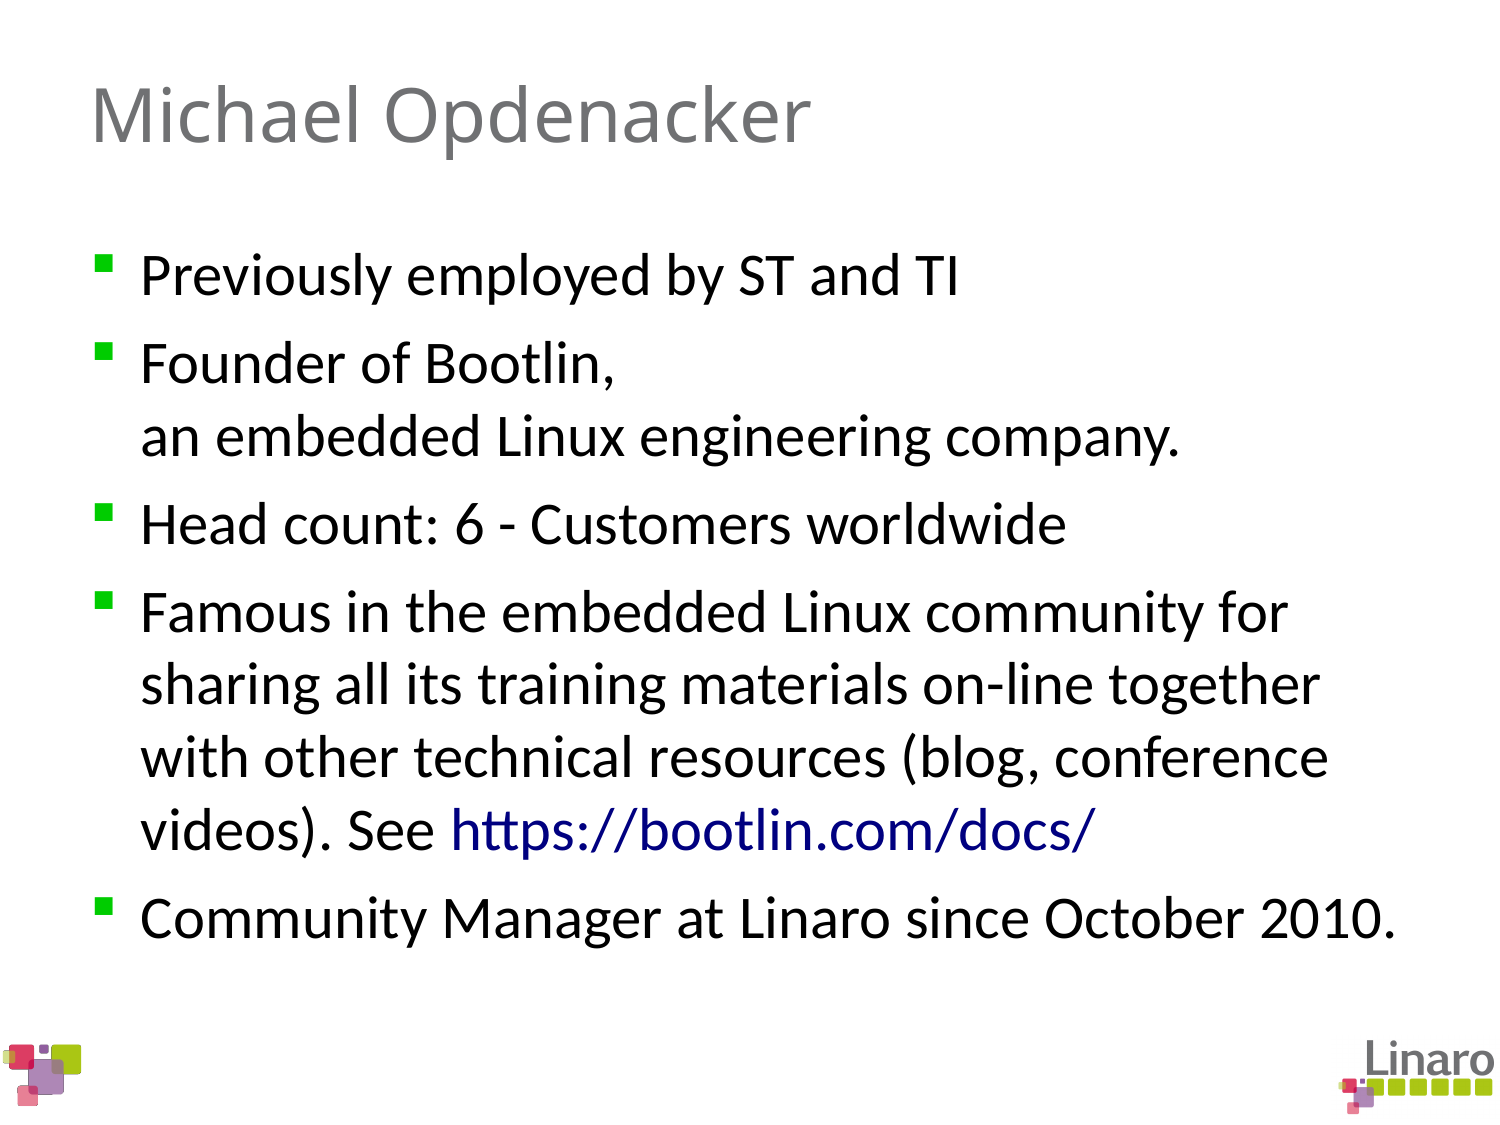

# Michael Opdenacker
Previously employed by ST and TI
Founder of Bootlin,
an embedded Linux engineering company.
Head count: 6 - Customers worldwide
Famous in the embedded Linux community for sharing all its training materials on-line together with other technical resources (blog, conference videos). See https://bootlin.com/docs/
Community Manager at Linaro since October 2010.